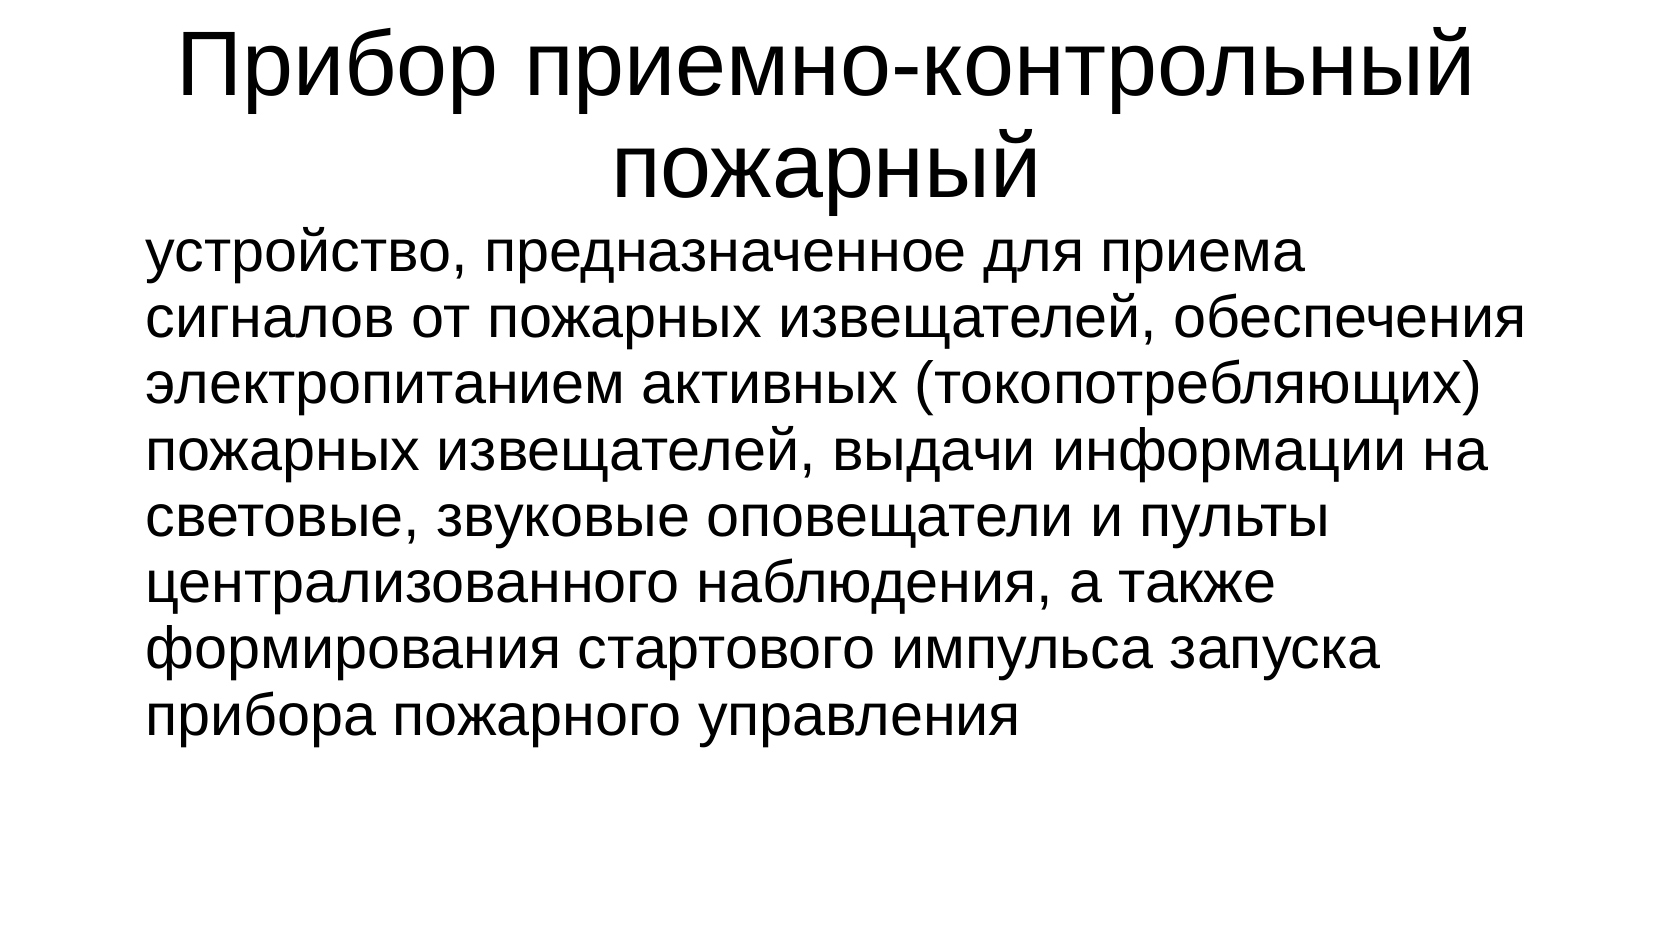

# Прибор приемно-контрольный пожарный
устройство, предназначенное для приема сигналов от пожарных извещателей, обеспечения электропитанием активных (токопотребляющих) пожарных извещателей, выдачи информации на световые, звуковые оповещатели и пульты централизованного наблюдения, а также формирования стартового импульса запуска прибора пожарного управления